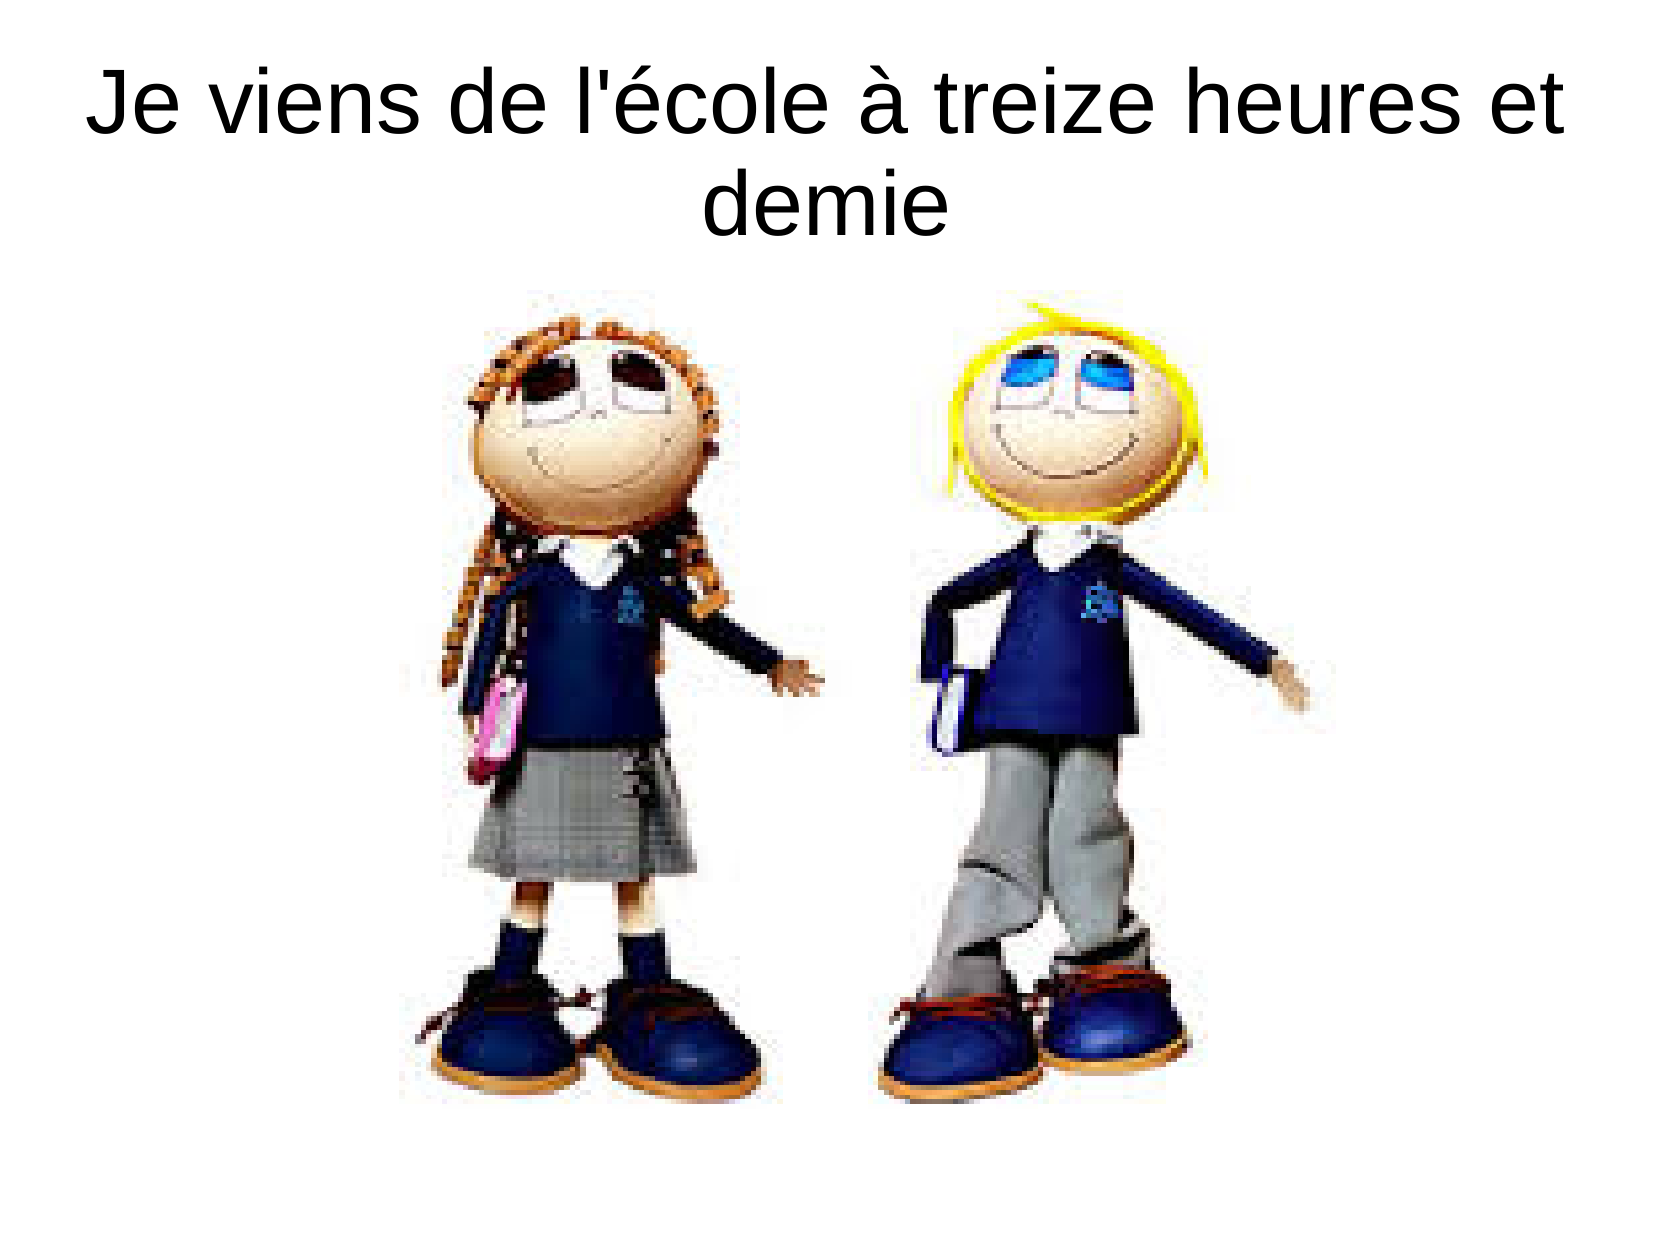

Je viens de l'école
# Je viens de l'école à treize heures et demie